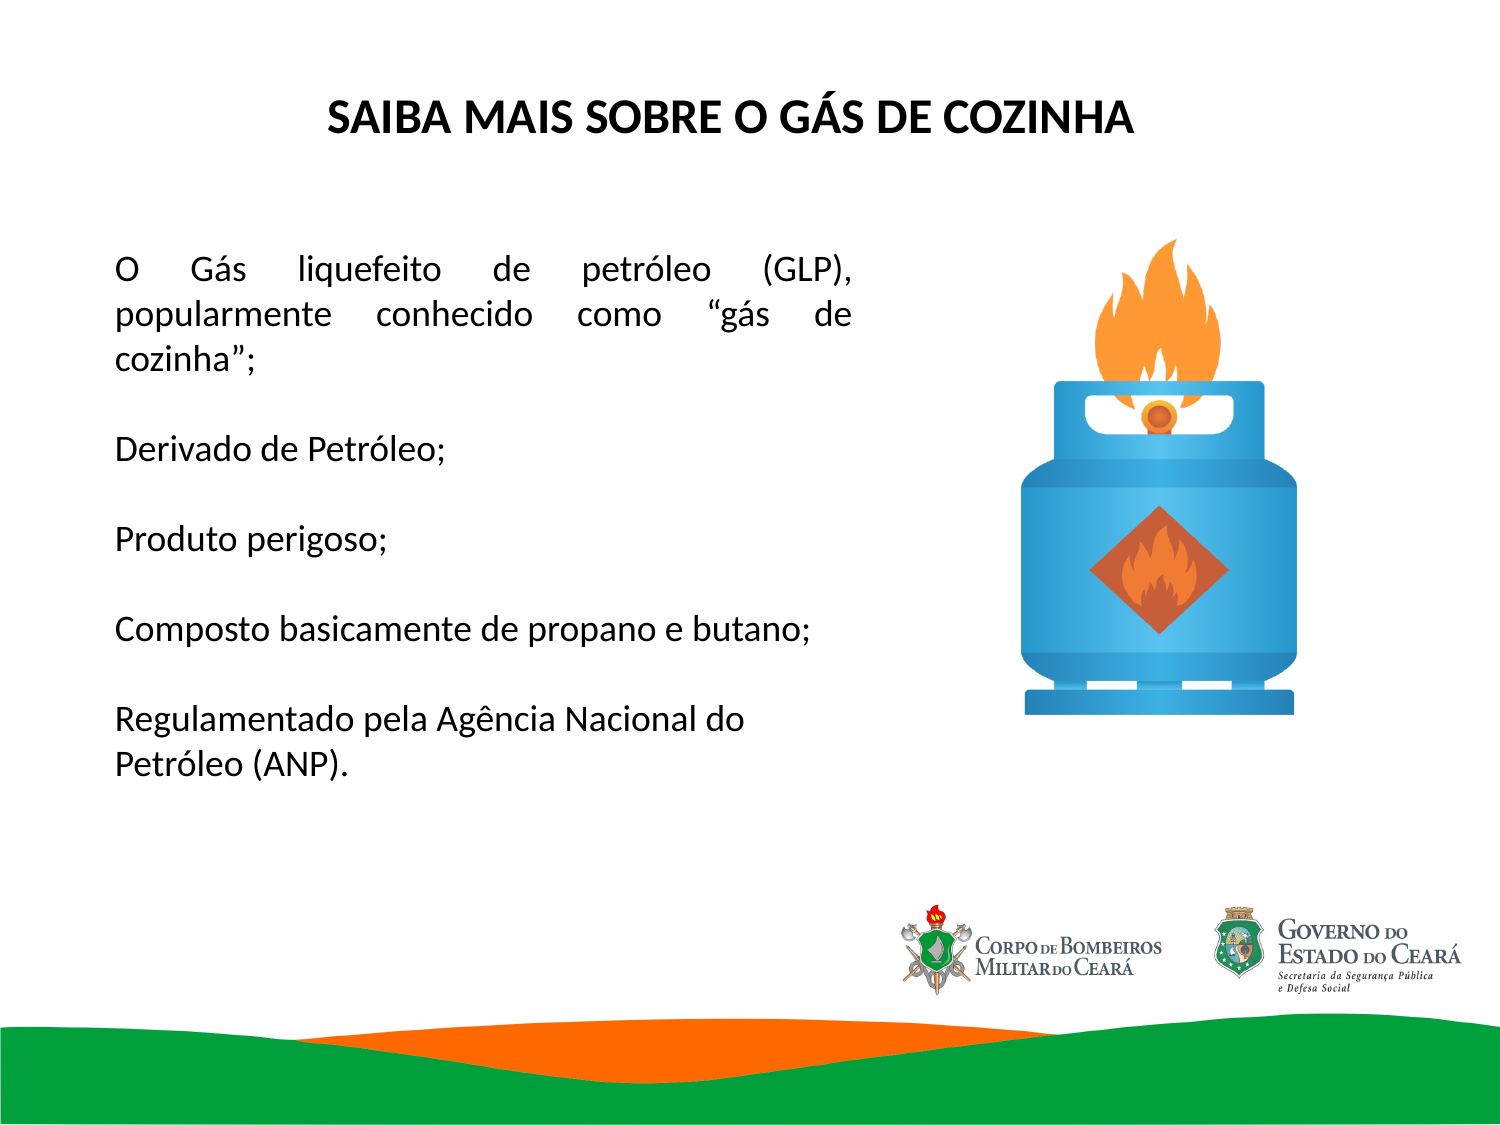

SAIBA MAIS SOBRE O GÁS DE COZINHA
O Gás liquefeito de petróleo (GLP), popularmente conhecido como “gás de cozinha”;
Derivado de Petróleo;
Produto perigoso;
Composto basicamente de propano e butano;
Regulamentado pela Agência Nacional do Petróleo (ANP).